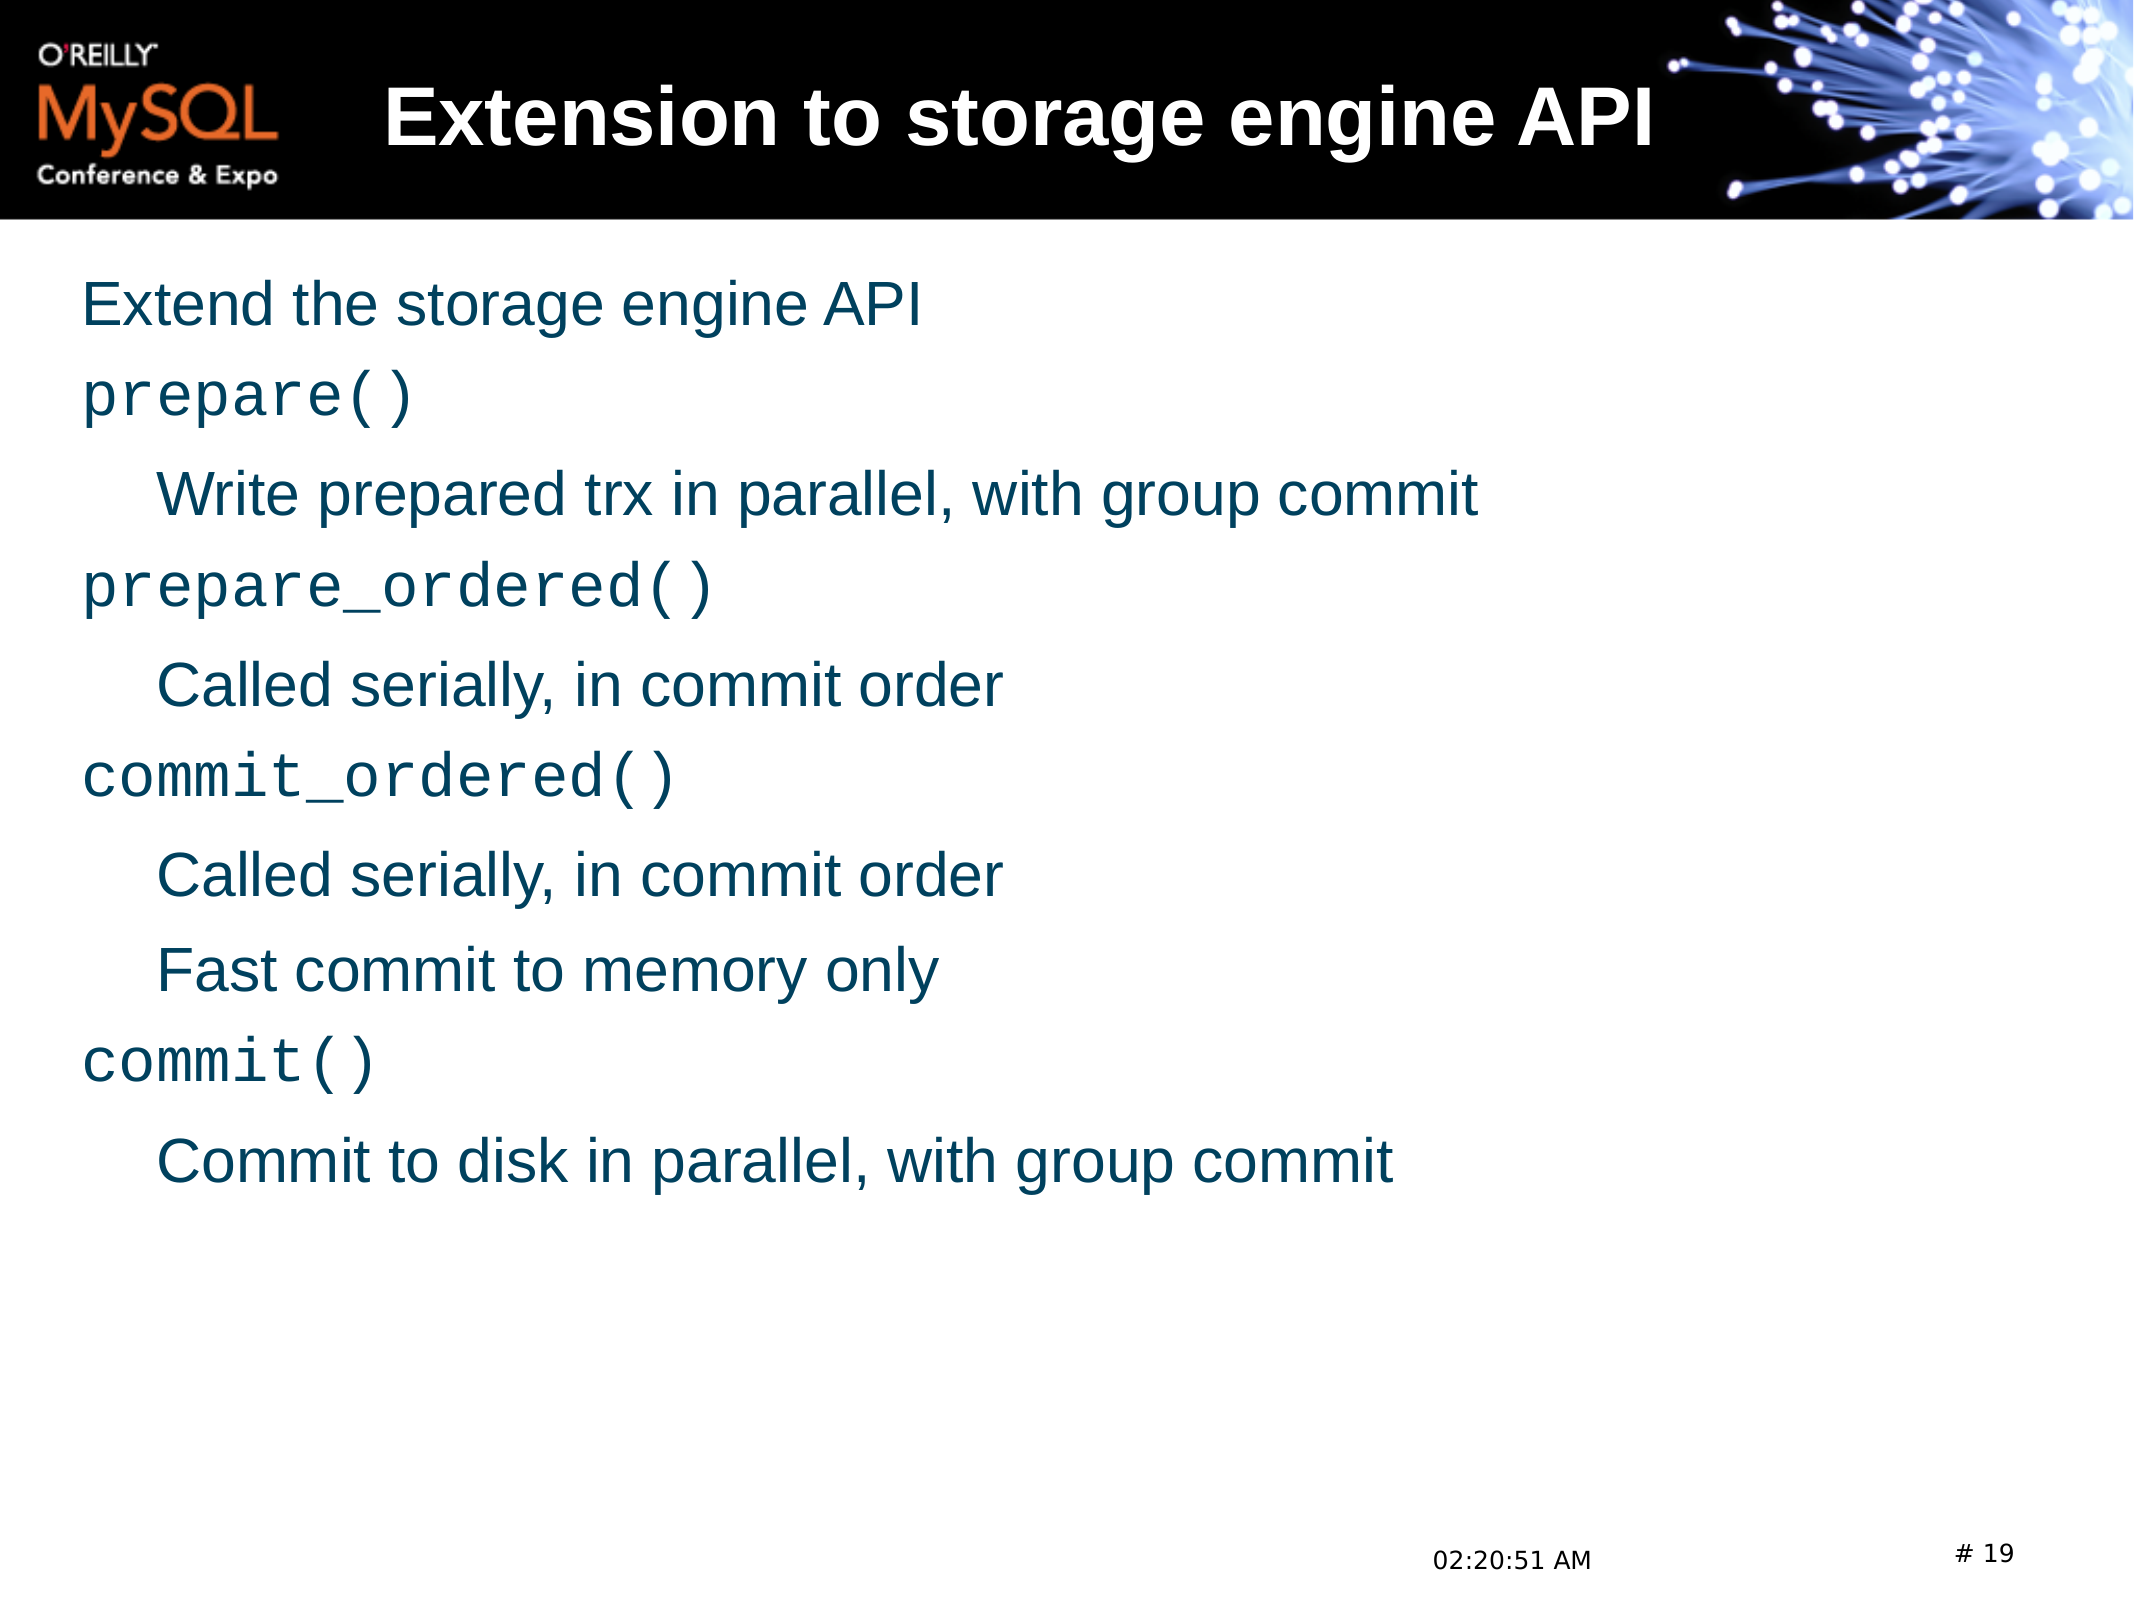

# Extension to storage engine API
Extend the storage engine API
prepare()
Write prepared trx in parallel, with group commit
prepare_ordered()
Called serially, in commit order
commit_ordered()
Called serially, in commit order
Fast commit to memory only
commit()
Commit to disk in parallel, with group commit